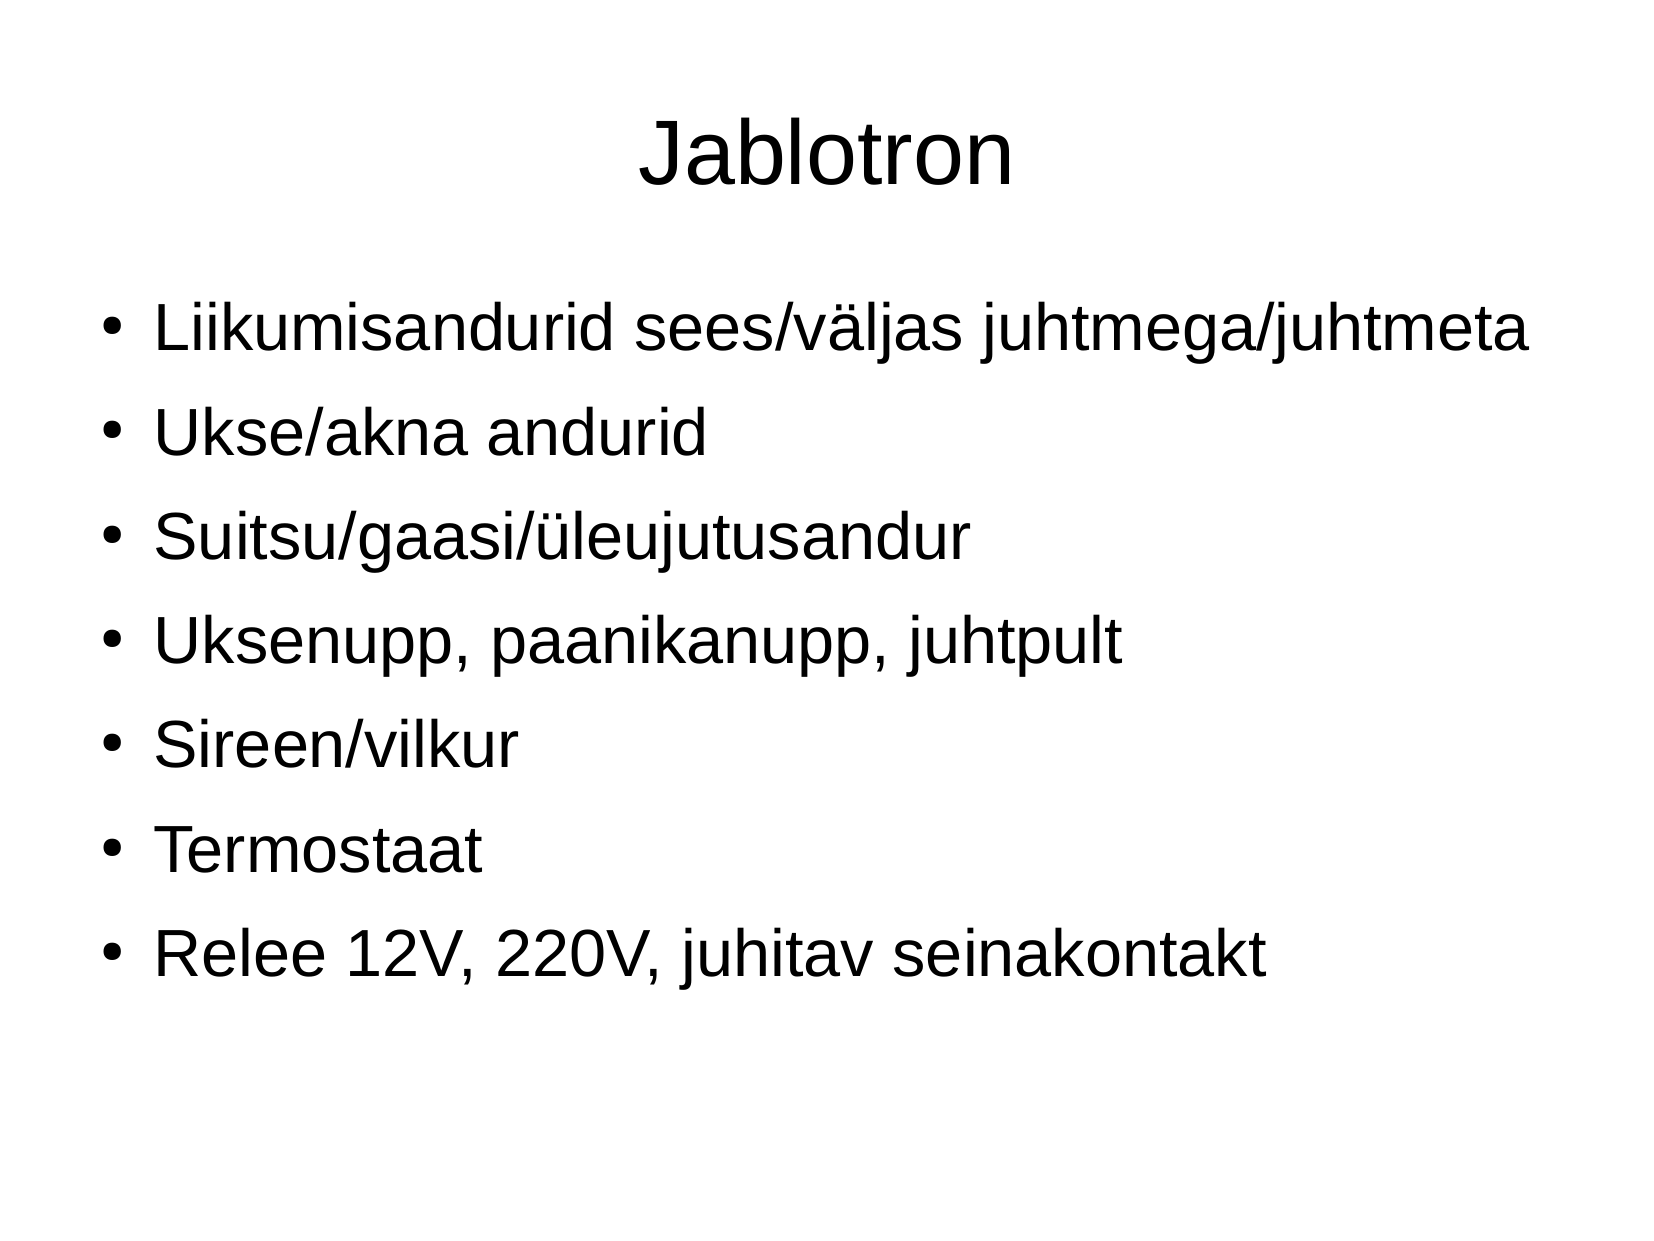

# Jablotron
Liikumisandurid sees/väljas juhtmega/juhtmeta
Ukse/akna andurid
Suitsu/gaasi/üleujutusandur
Uksenupp, paanikanupp, juhtpult
Sireen/vilkur
Termostaat
Relee 12V, 220V, juhitav seinakontakt